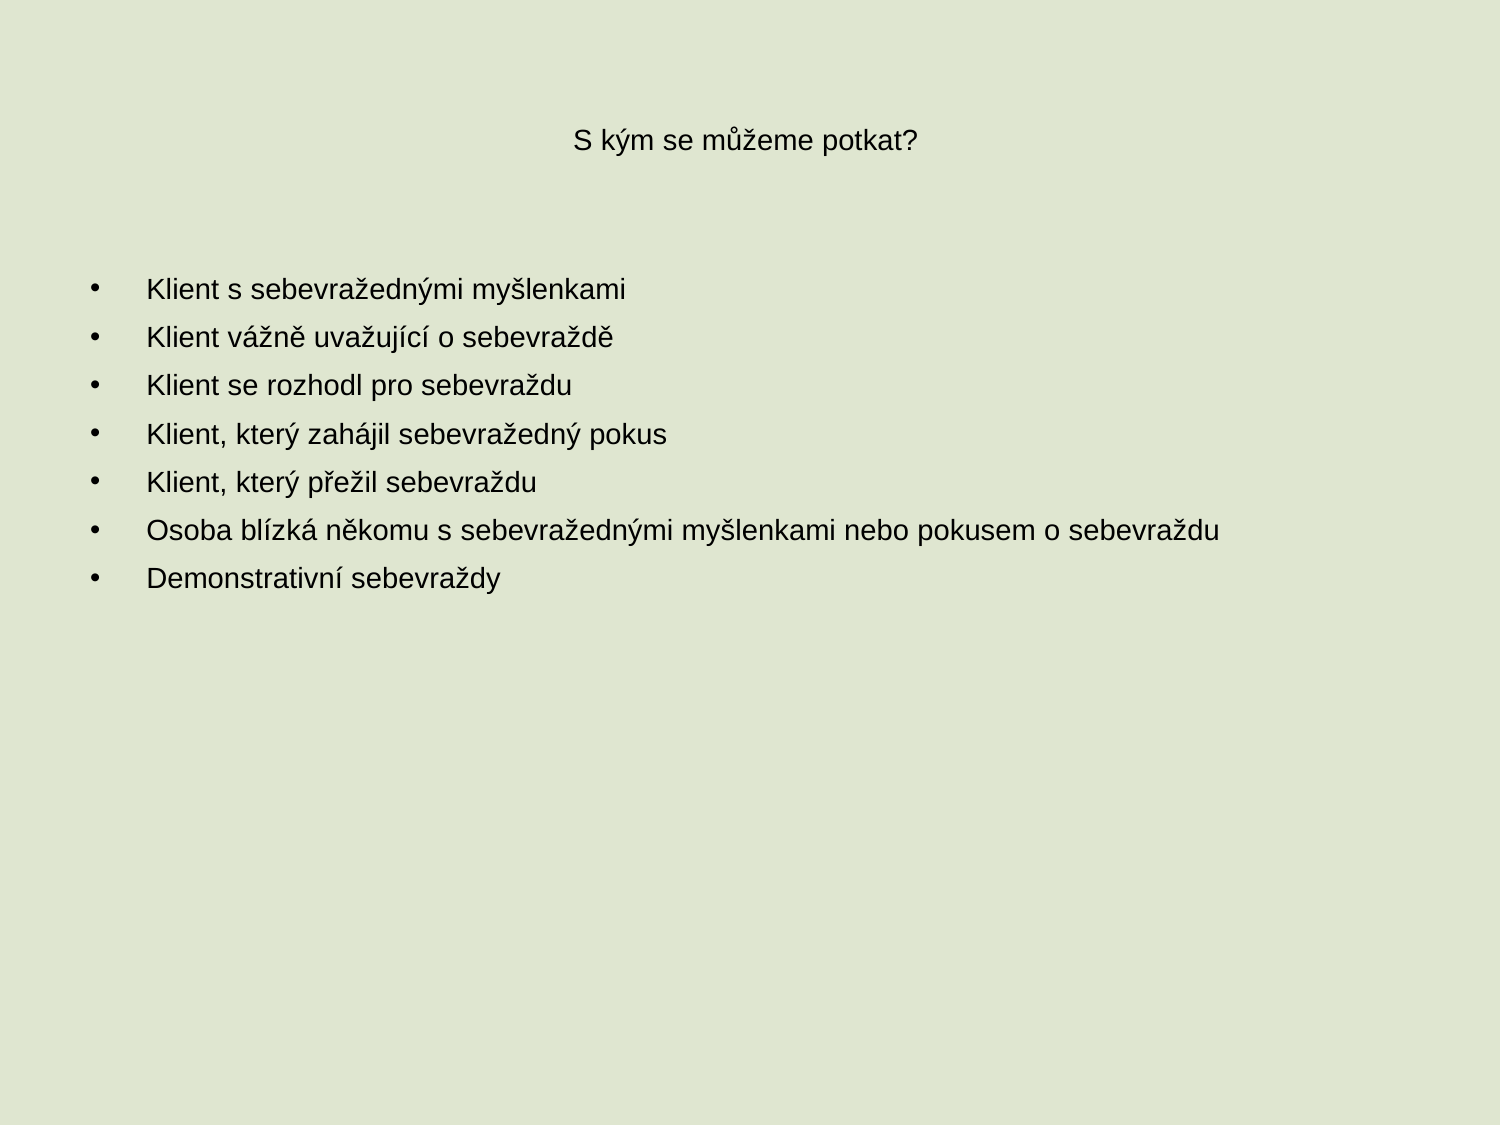

# S kým se můžeme potkat?
Klient s sebevražednými myšlenkami
Klient vážně uvažující o sebevraždě
Klient se rozhodl pro sebevraždu
Klient, který zahájil sebevražedný pokus
Klient, který přežil sebevraždu
Osoba blízká někomu s sebevražednými myšlenkami nebo pokusem o sebevraždu
Demonstrativní sebevraždy